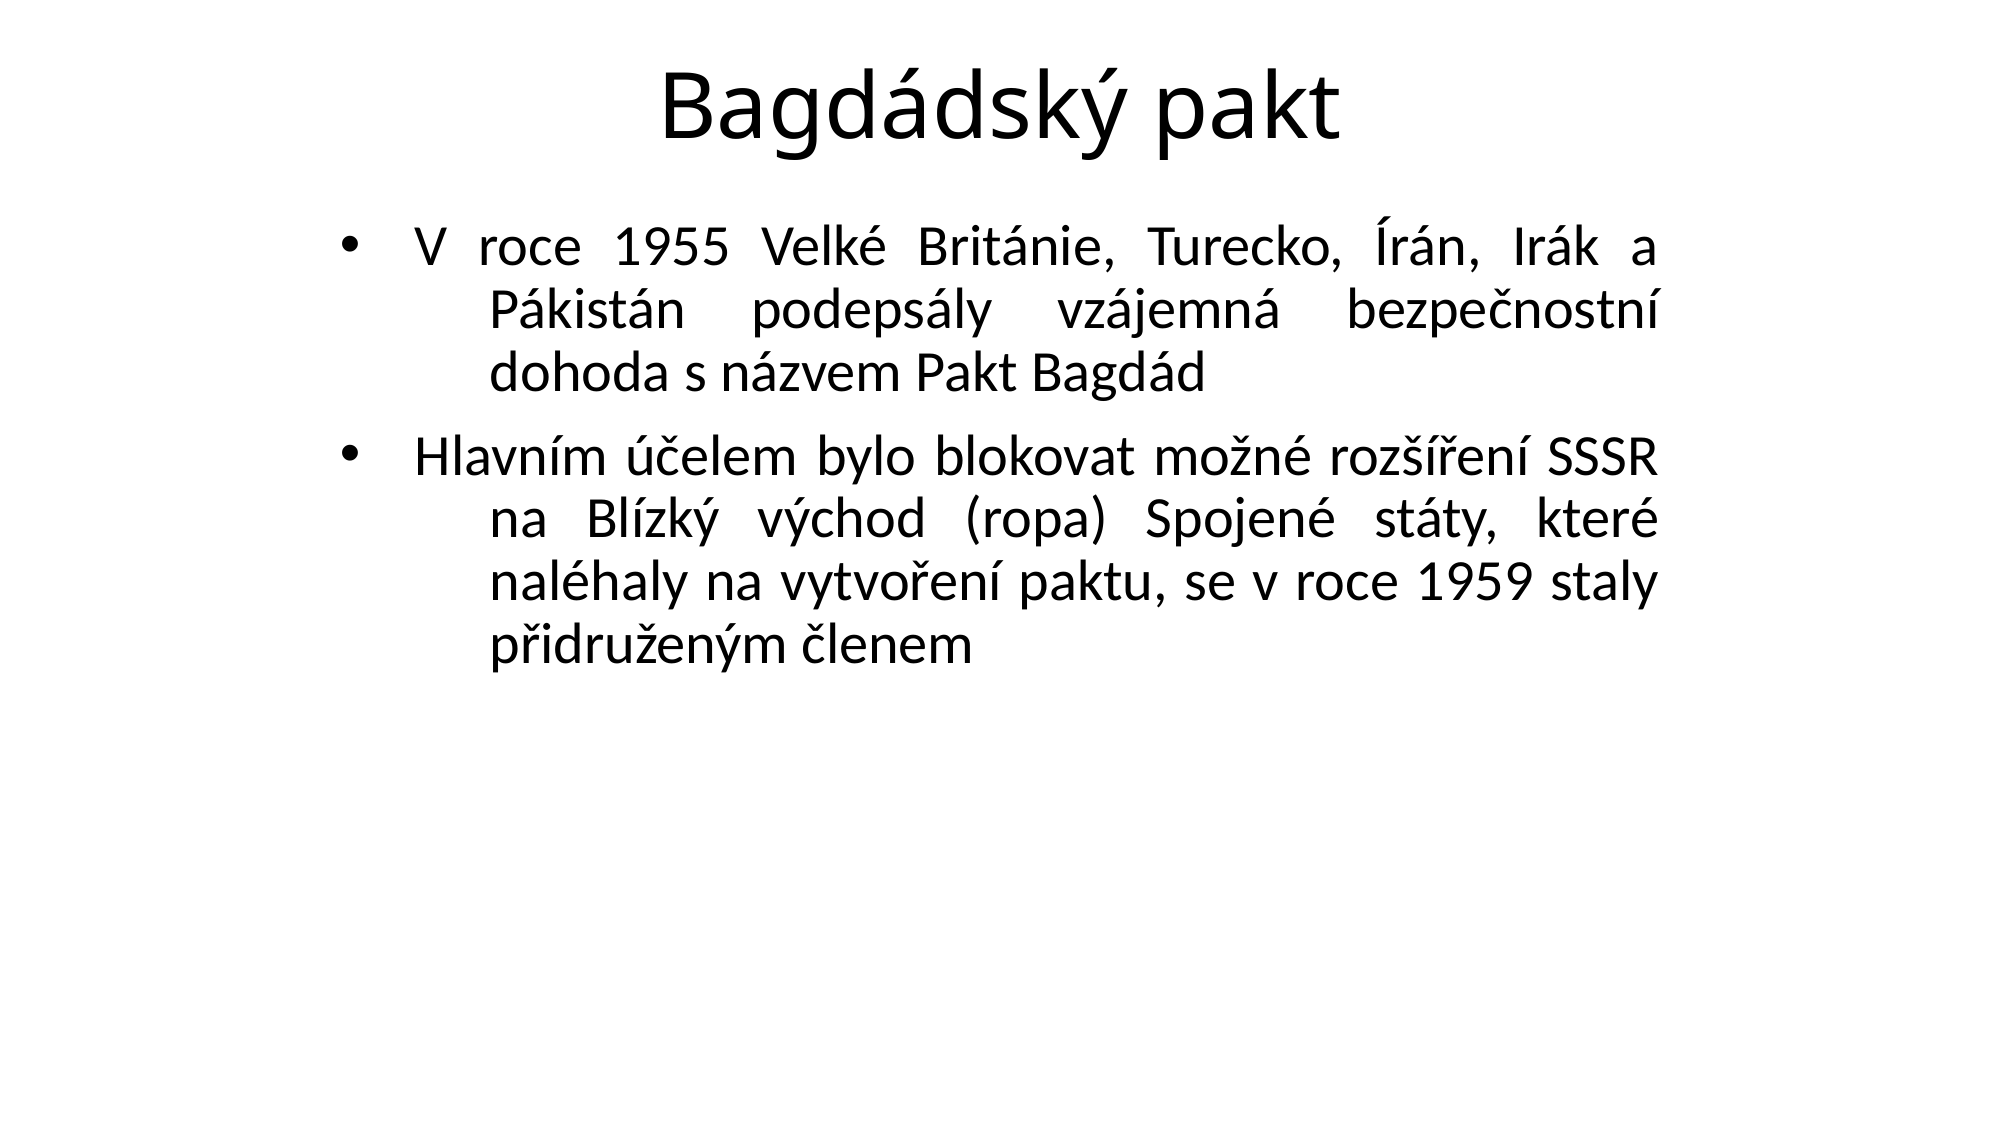

# Bagdádský pakt
V roce 1955 Velké Británie, Turecko, Írán, Irák a Pákistán podepsály vzájemná bezpečnostní dohoda s názvem Pakt Bagdád
Hlavním účelem bylo blokovat možné rozšíření SSSR na Blízký východ (ropa) Spojené státy, které naléhaly na vytvoření paktu, se v roce 1959 staly přidruženým členem